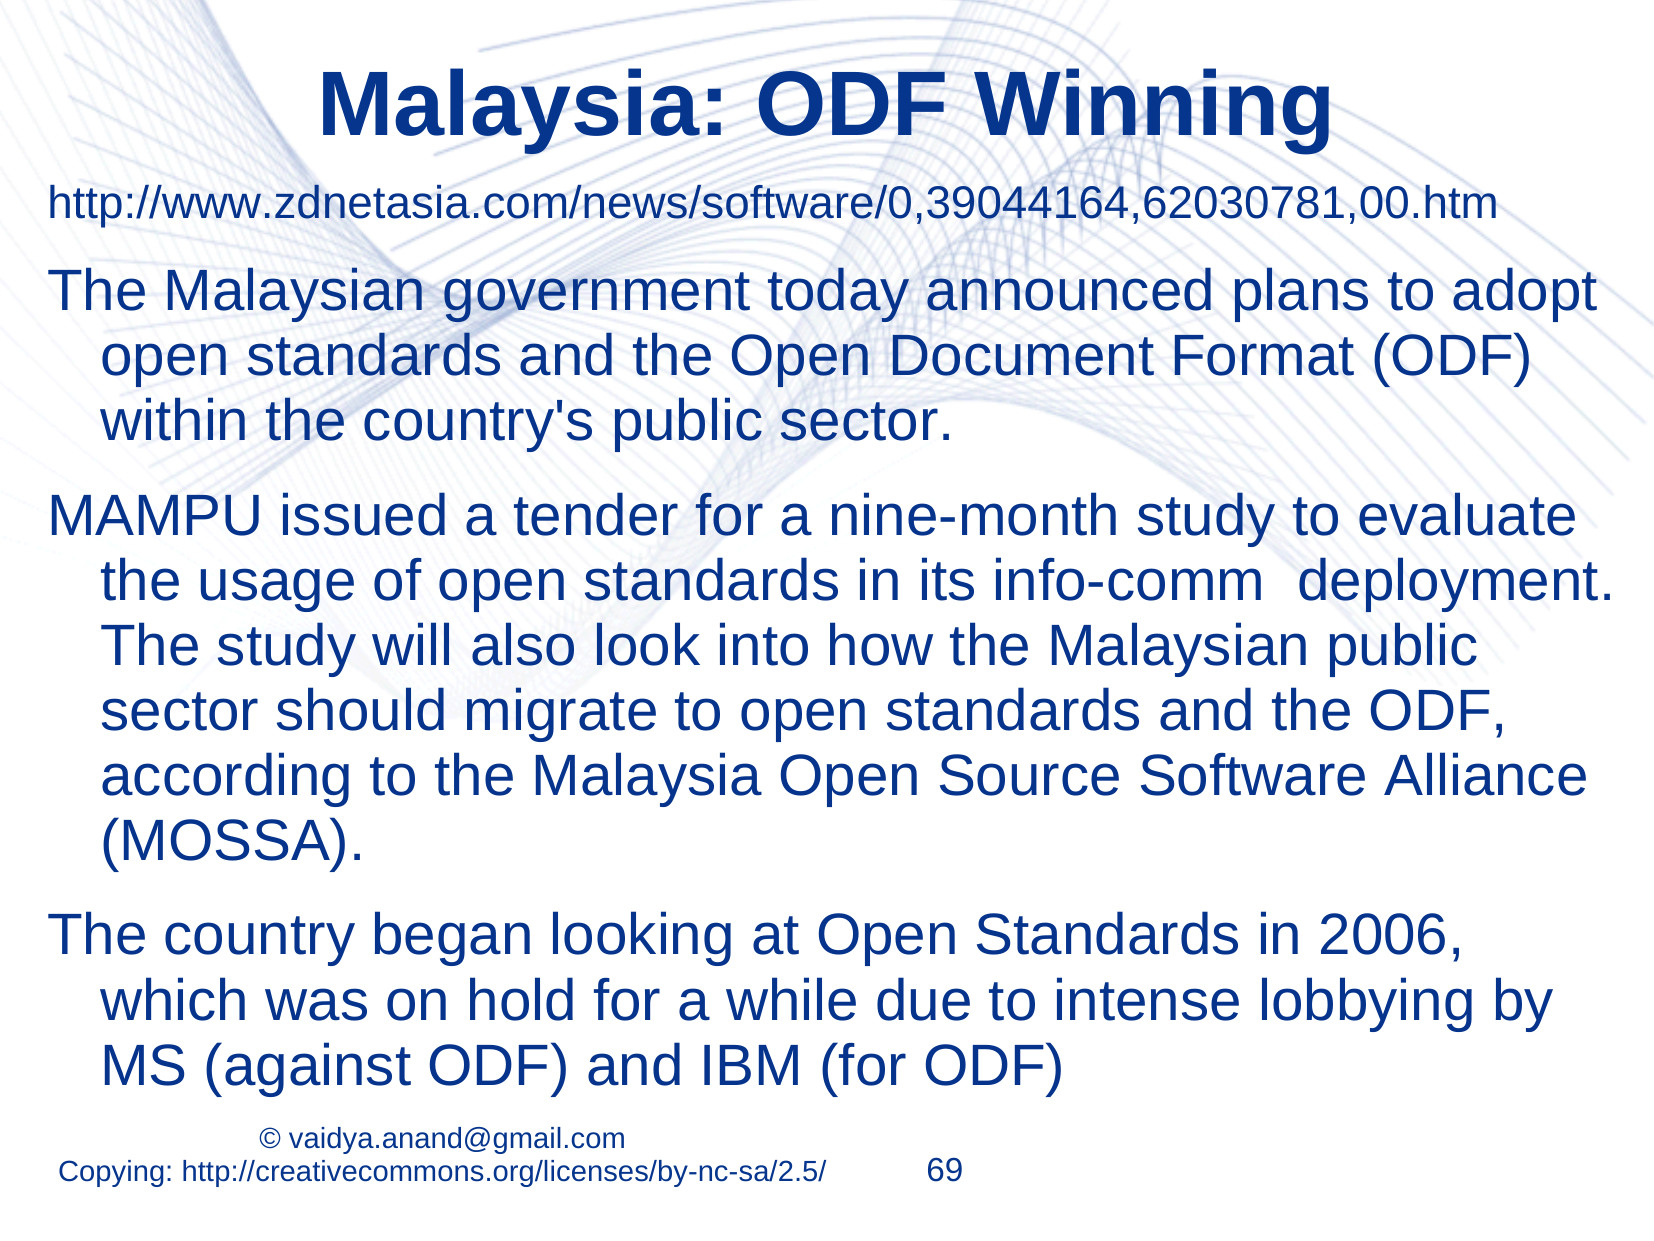

# Malaysia: ODF Winning
http://www.zdnetasia.com/news/software/0,39044164,62030781,00.htm
The Malaysian government today announced plans to adopt open standards and the Open Document Format (ODF) within the country's public sector.
MAMPU issued a tender for a nine-month study to evaluate the usage of open standards in its info-comm deployment. The study will also look into how the Malaysian public sector should migrate to open standards and the ODF, according to the Malaysia Open Source Software Alliance (MOSSA).
The country began looking at Open Standards in 2006, which was on hold for a while due to intense lobbying by MS (against ODF) and IBM (for ODF)
http://www.broffice.org
69